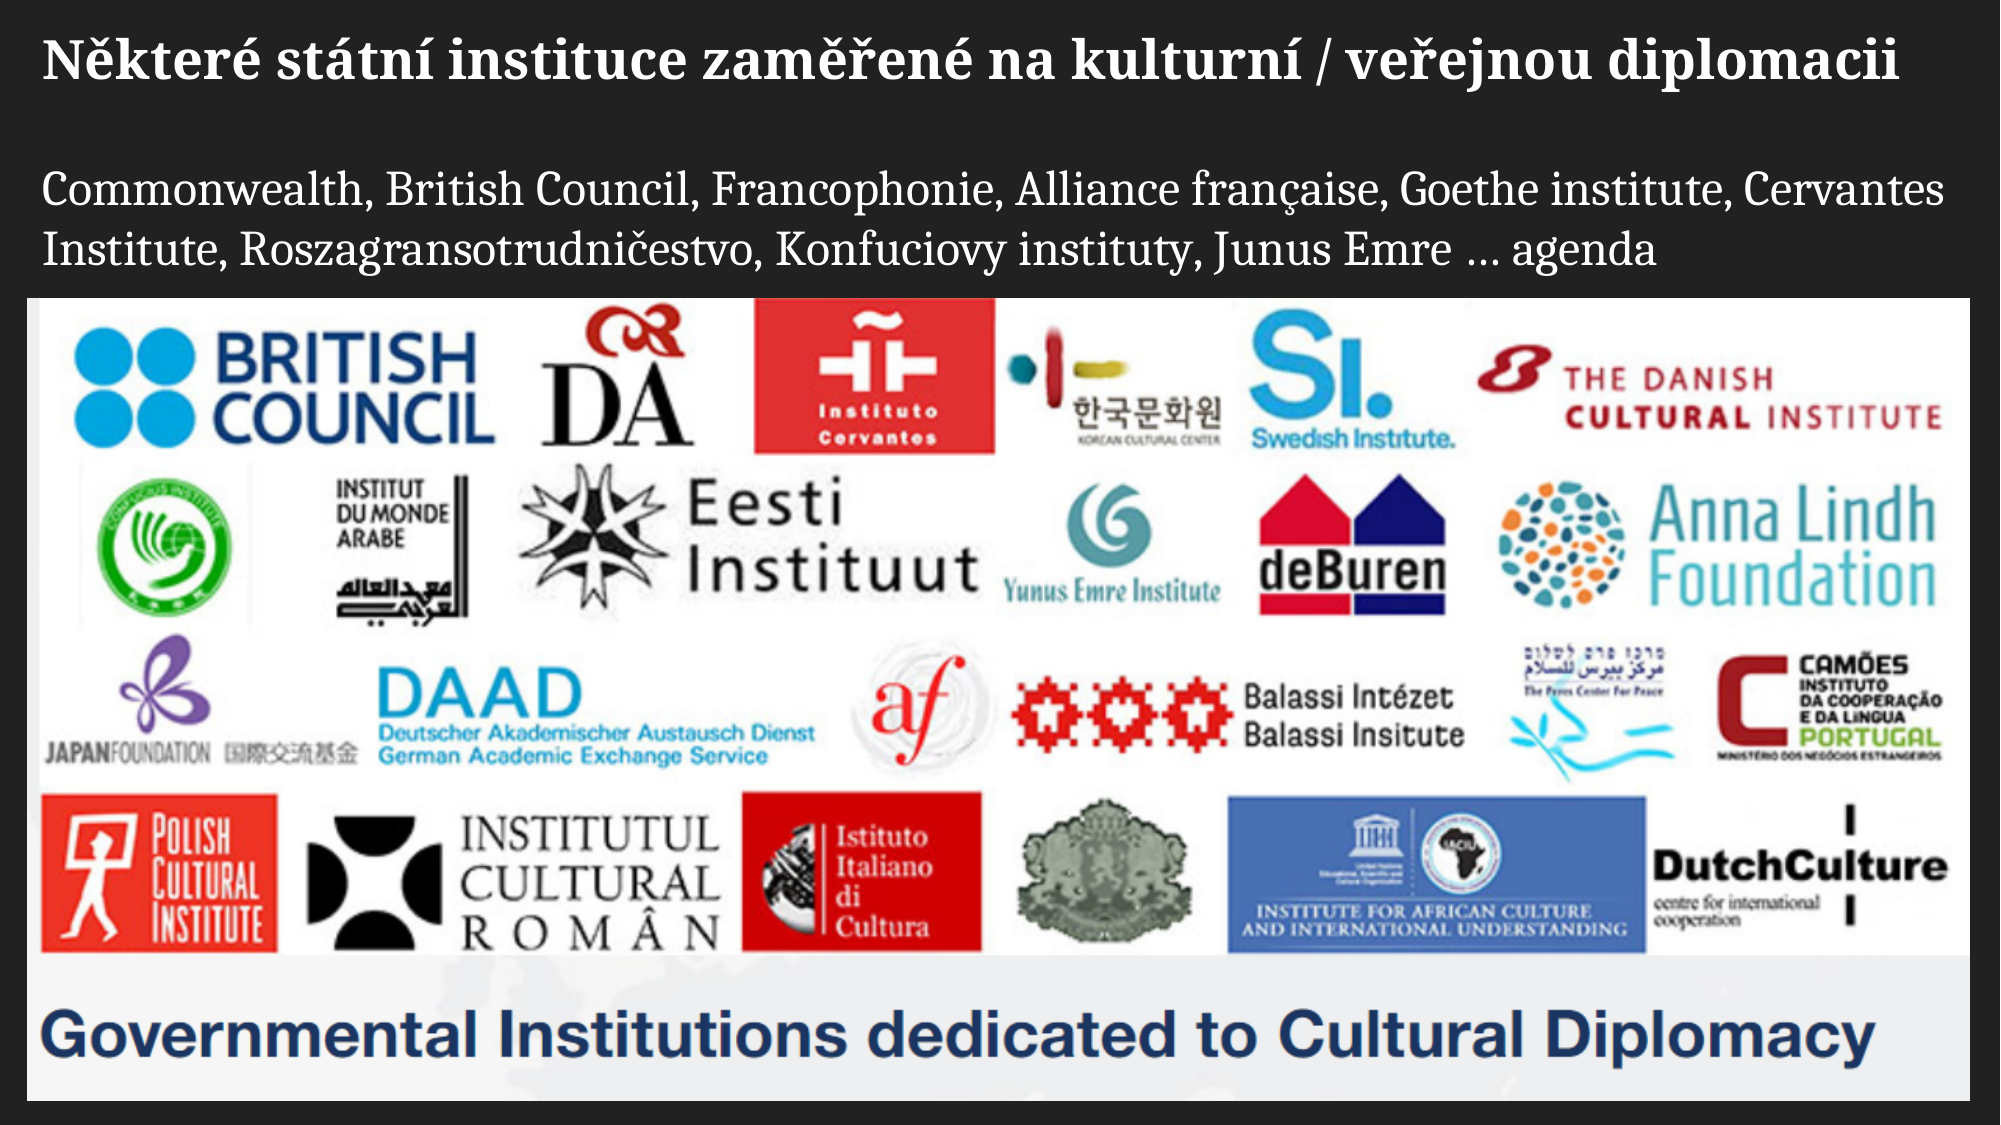

Některé státní instituce zaměřené na kulturní / veřejnou diplomacii
Commonwealth, British Council, Francophonie, Alliance française, Goethe institute, Cervantes Institute, Roszagransotrudničestvo, Konfuciovy instituty, Junus Emre … agenda